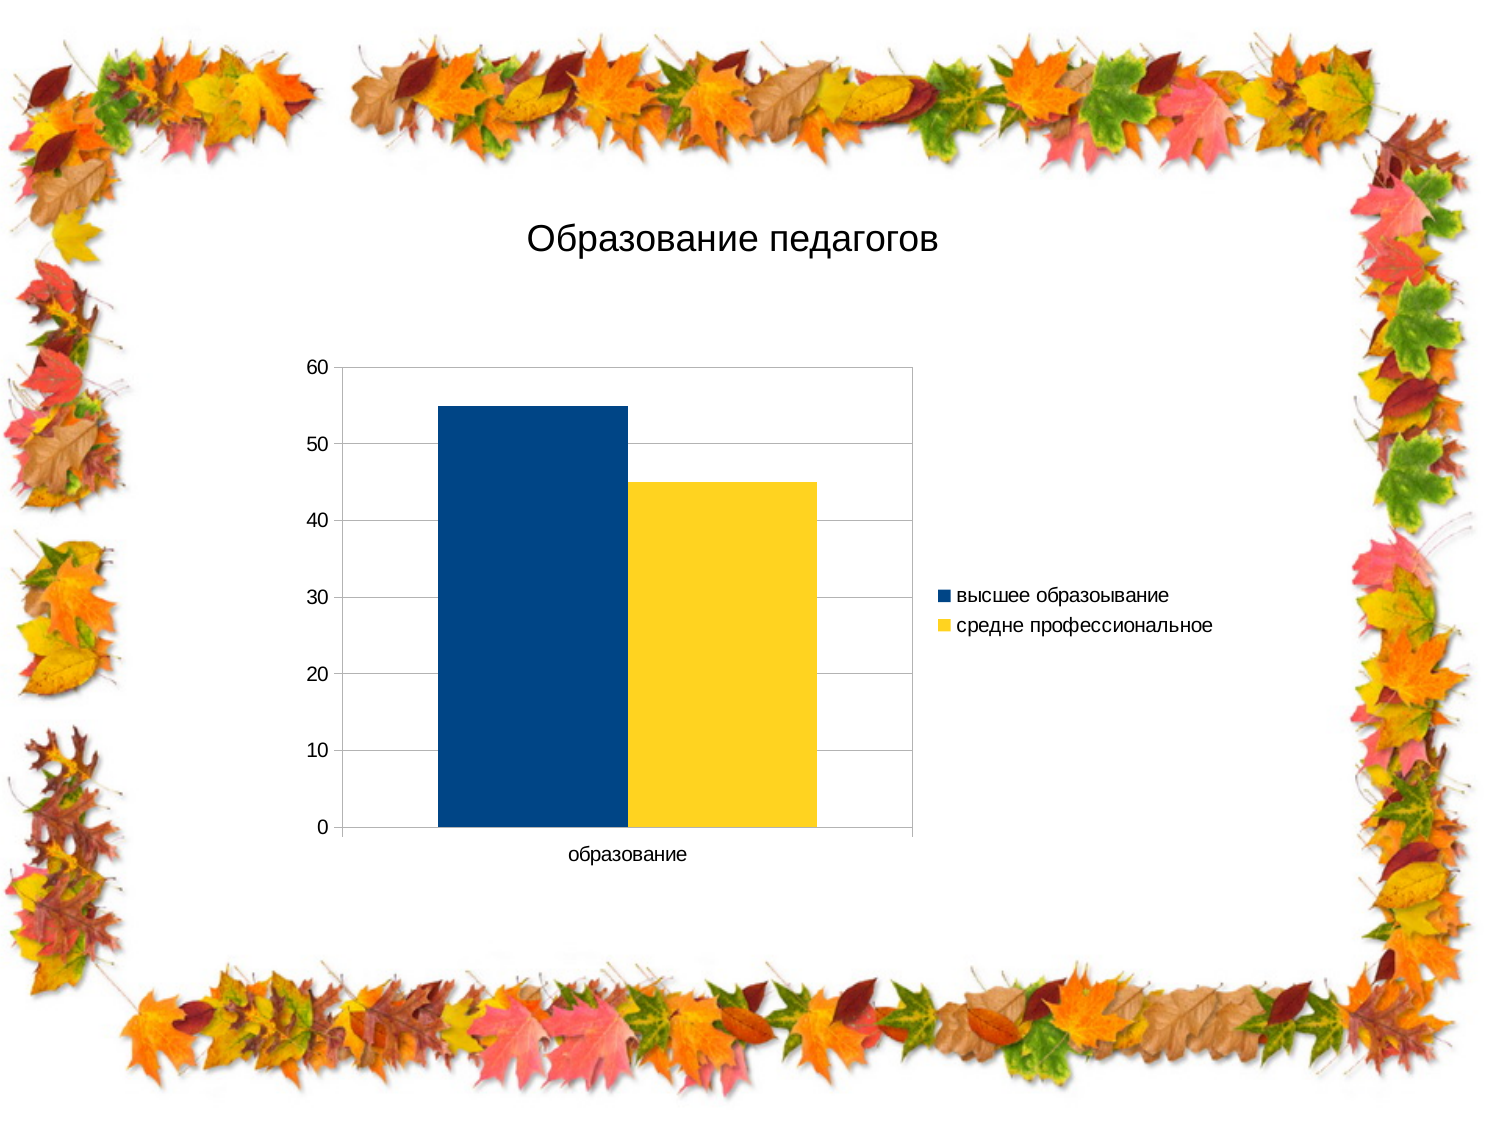

Образование педагогов
# Повестка родительского собрания
### Chart
| Category | высшее образоывание | средне профессиональное |
|---|---|---|
| образование | 55.0 | 45.0 |